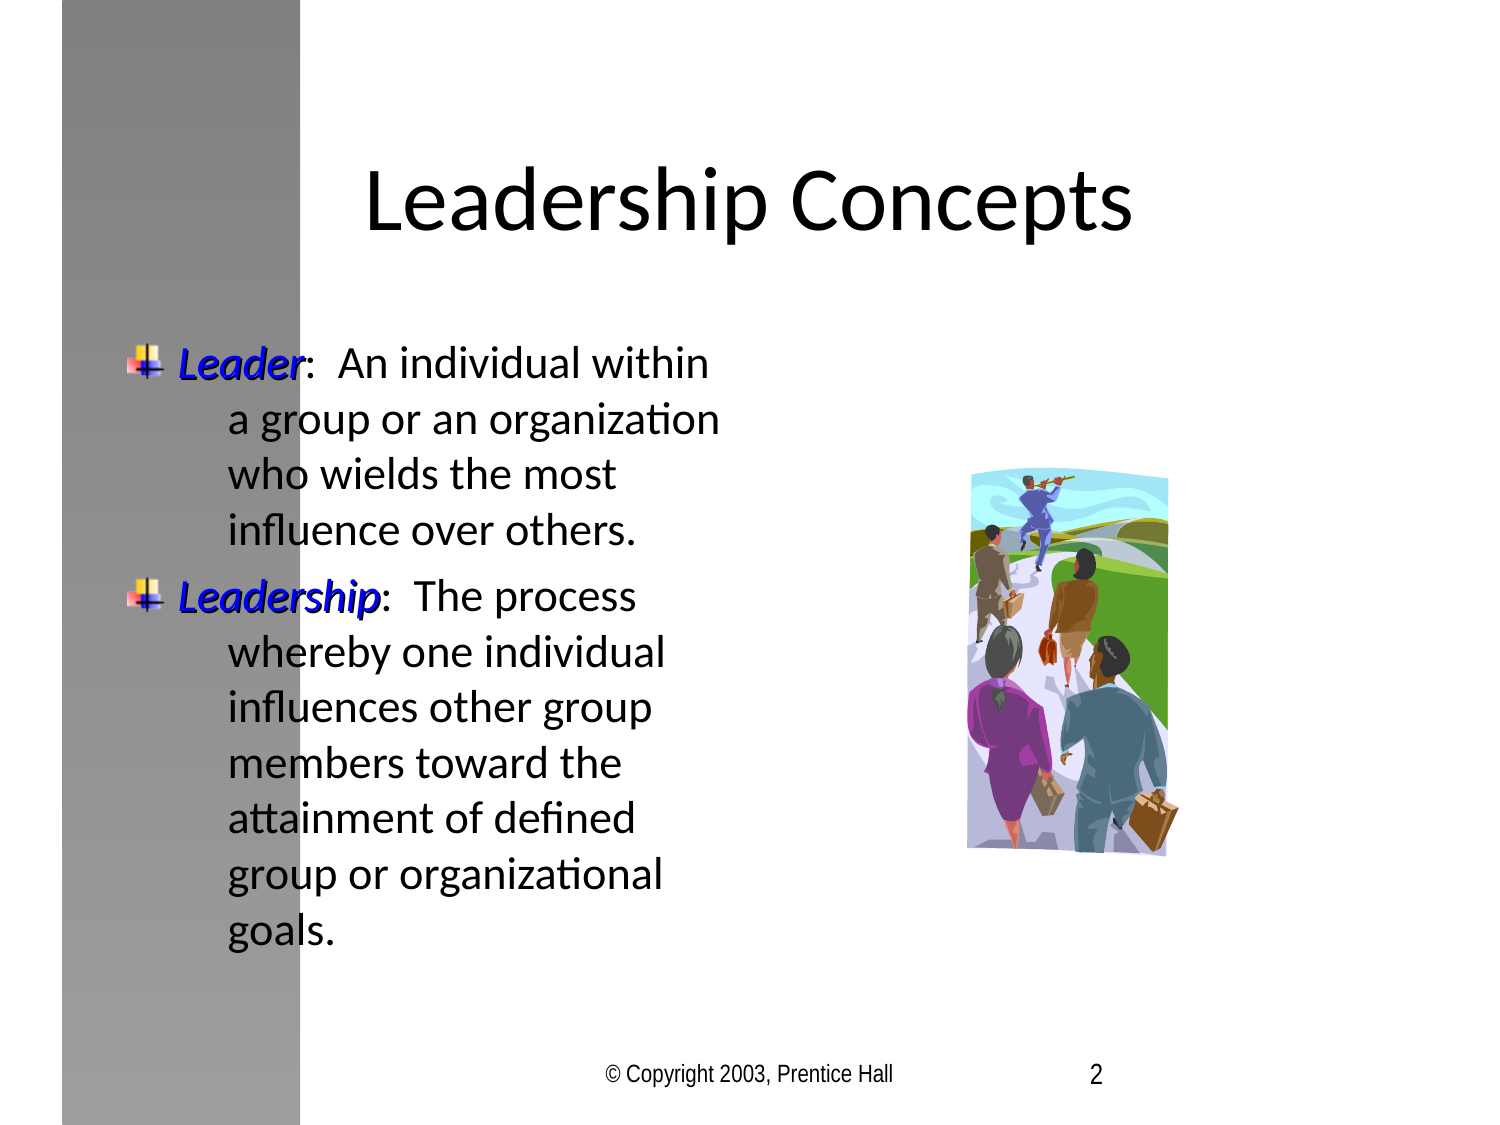

# Leadership Concepts
Leader: An individual within a group or an organization who wields the most influence over others.
Leadership: The process whereby one individual influences other group members toward the attainment of defined group or organizational goals.
© Copyright 2003, Prentice Hall